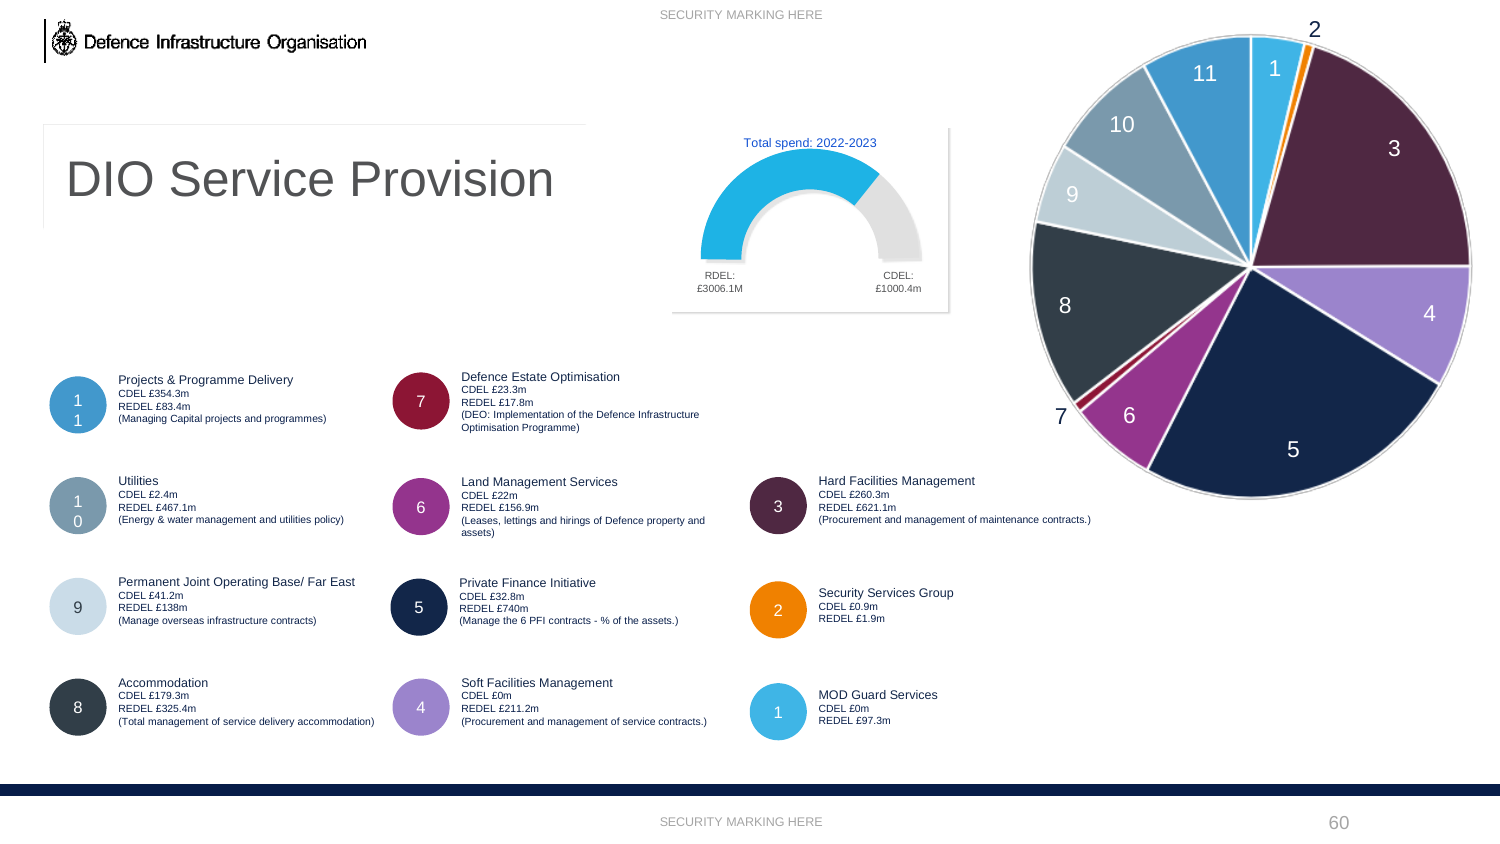

2
1
11
10
3
9
8
4
6
7
5
Total spend: 2022-2023
RDEL: £3006.1M
CDEL: £1000.4m
DIO Service Provision
Defence Estate Optimisation
CDEL £23.3m
REDEL £17.8m
(DEO: Implementation of the Defence Infrastructure Optimisation Programme)
7
Projects & Programme Delivery
CDEL £354.3m
REDEL £83.4m
(Managing Capital projects and programmes)
11
Hard Facilities Management
CDEL £260.3m
REDEL £621.1m
(Procurement and management of maintenance contracts.)
3
Utilities
CDEL £2.4m
REDEL £467.1m
(Energy & water management and utilities policy)
10
Land Management Services
CDEL £22m
REDEL £156.9m
(Leases, lettings and hirings of Defence property and assets)
6
Permanent Joint Operating Base/ Far East
CDEL £41.2m
REDEL £138m
(Manage overseas infrastructure contracts)
9
Private Finance Initiative
CDEL £32.8m
REDEL £740m
(Manage the 6 PFI contracts - % of the assets.)
5
Security Services Group
CDEL £0.9m
REDEL £1.9m
2
Accommodation
CDEL £179.3m
REDEL £325.4m
(Total management of service delivery accommodation)
8
Soft Facilities Management
CDEL £0m
REDEL £211.2m
(Procurement and management of service contracts.)
4
MOD Guard Services
CDEL £0m
REDEL £97.3m
1